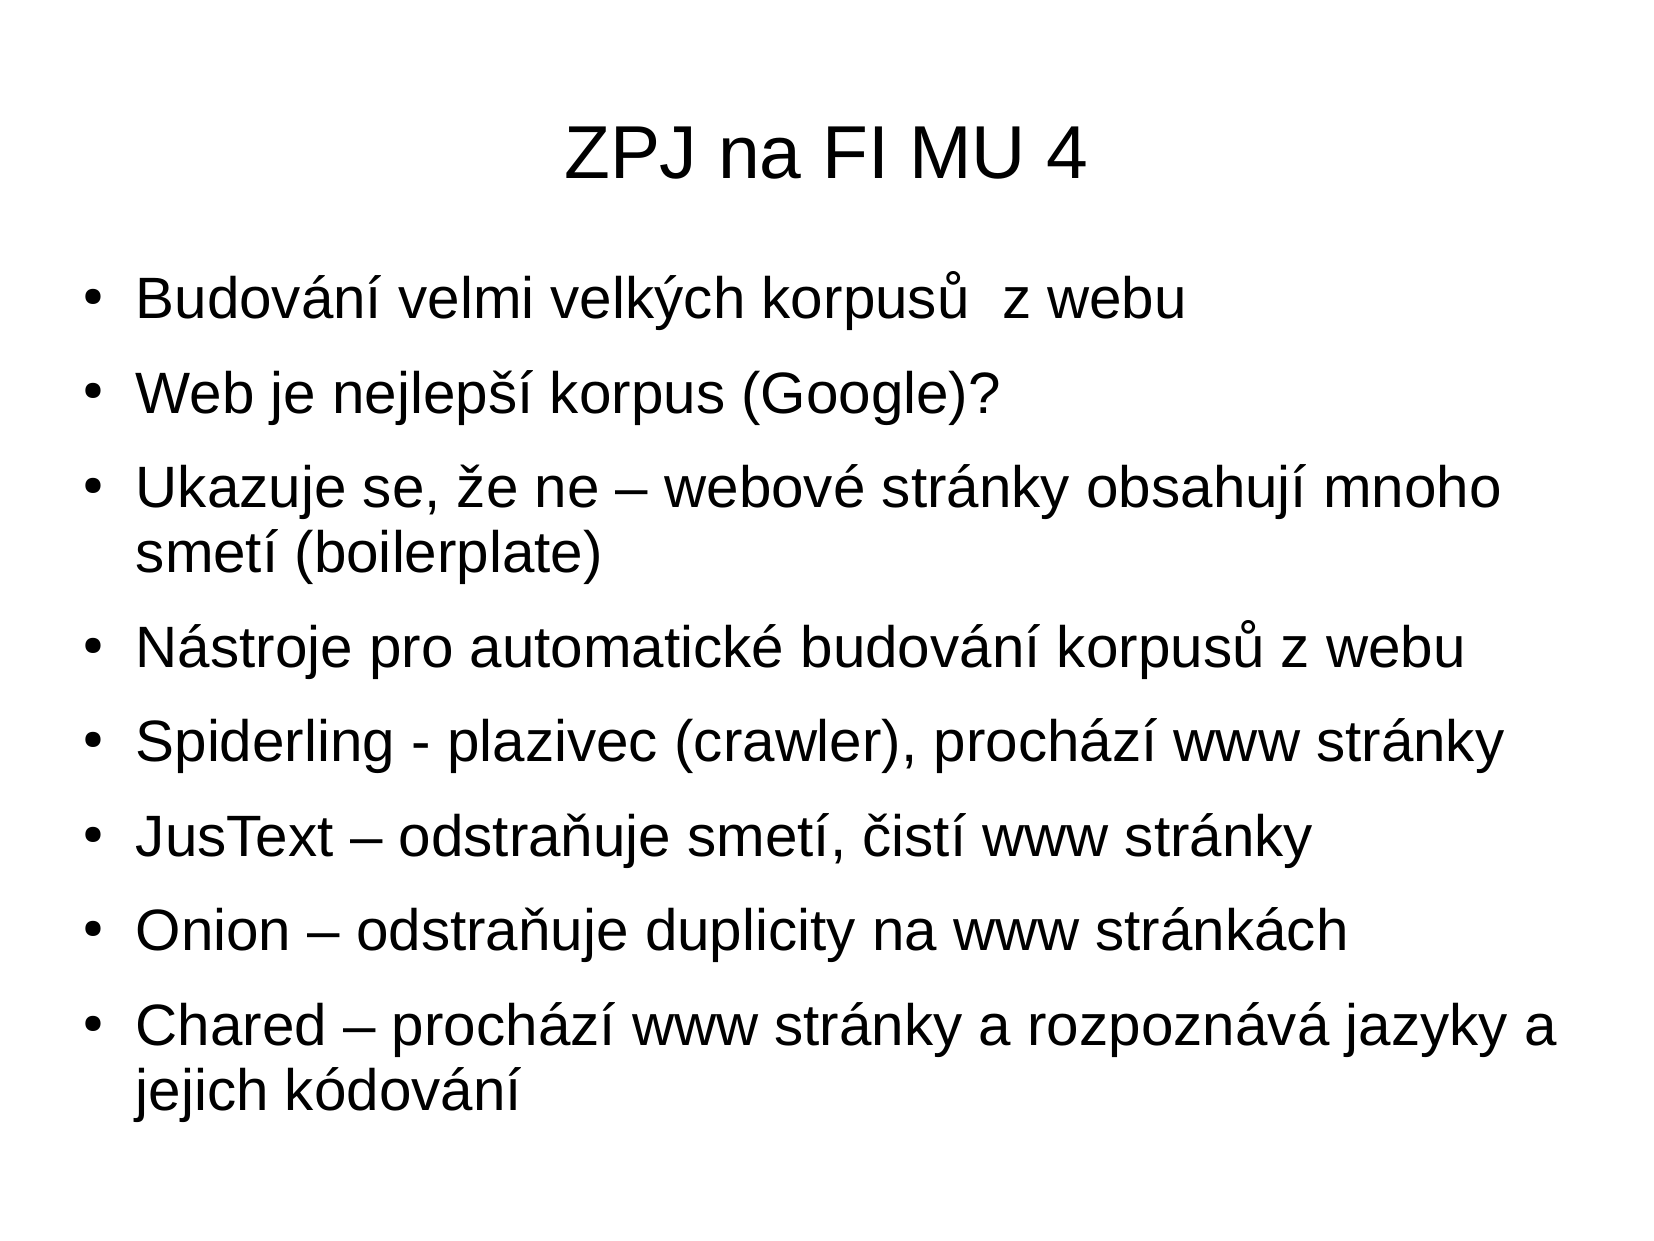

# ZPJ na FI MU 4
Budování velmi velkých korpusů z webu
Web je nejlepší korpus (Google)?
Ukazuje se, že ne – webové stránky obsahují mnoho smetí (boilerplate)
Nástroje pro automatické budování korpusů z webu
Spiderling - plazivec (crawler), prochází www stránky
JusText – odstraňuje smetí, čistí www stránky
Onion – odstraňuje duplicity na www stránkách
Chared – prochází www stránky a rozpoznává jazyky a jejich kódování